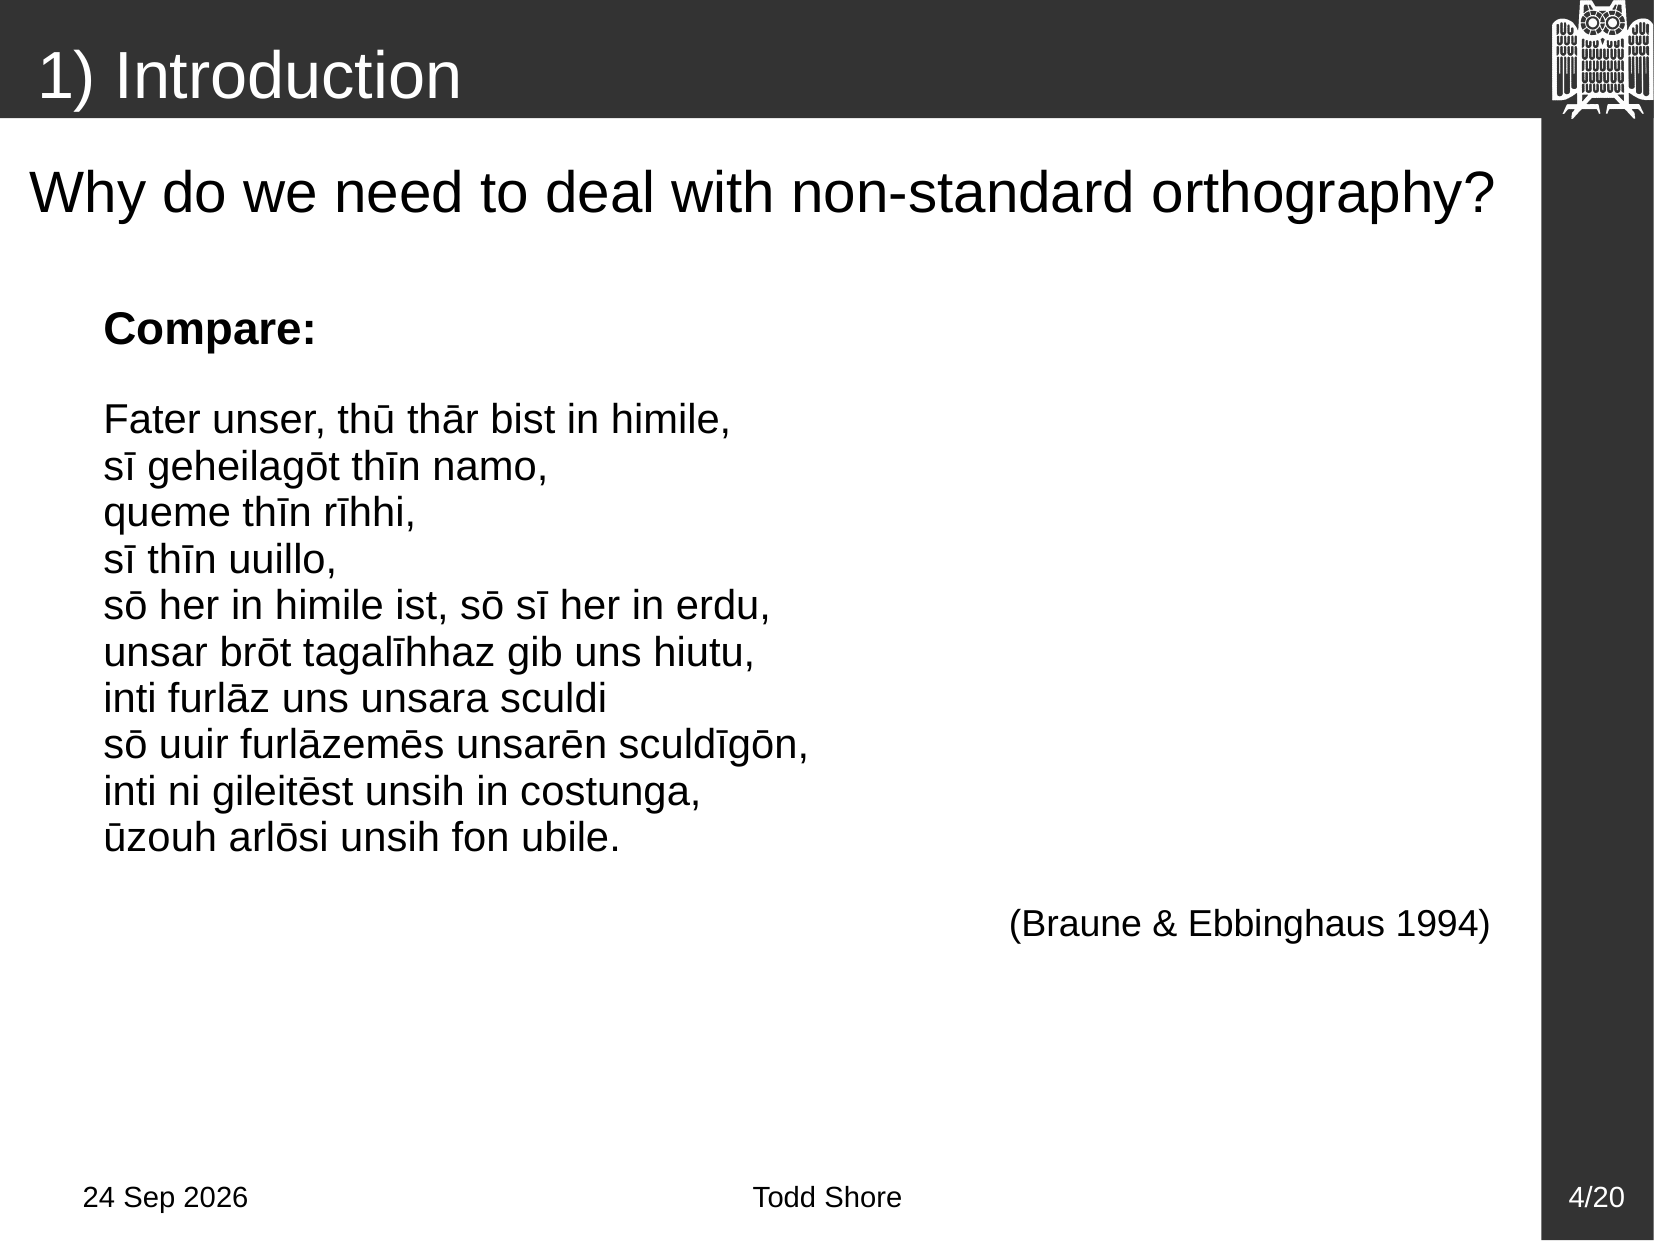

1) Introduction
# Why do we need to deal with non-standard orthography?
Compare:
Fater unser, thū thār bist in himile,
sī geheilagōt thīn namo,
queme thīn rīhhi,
sī thīn uuillo,
sō her in himile ist, sō sī her in erdu,
unsar brōt tagalīhhaz gib uns hiutu,
inti furlāz uns unsara sculdi
sō uuir furlāzemēs unsarēn sculdīgōn,
inti ni gileitēst unsih in costunga,
ūzouh arlōsi unsih fon ubile.
(Braune & Ebbinghaus 1994)
4